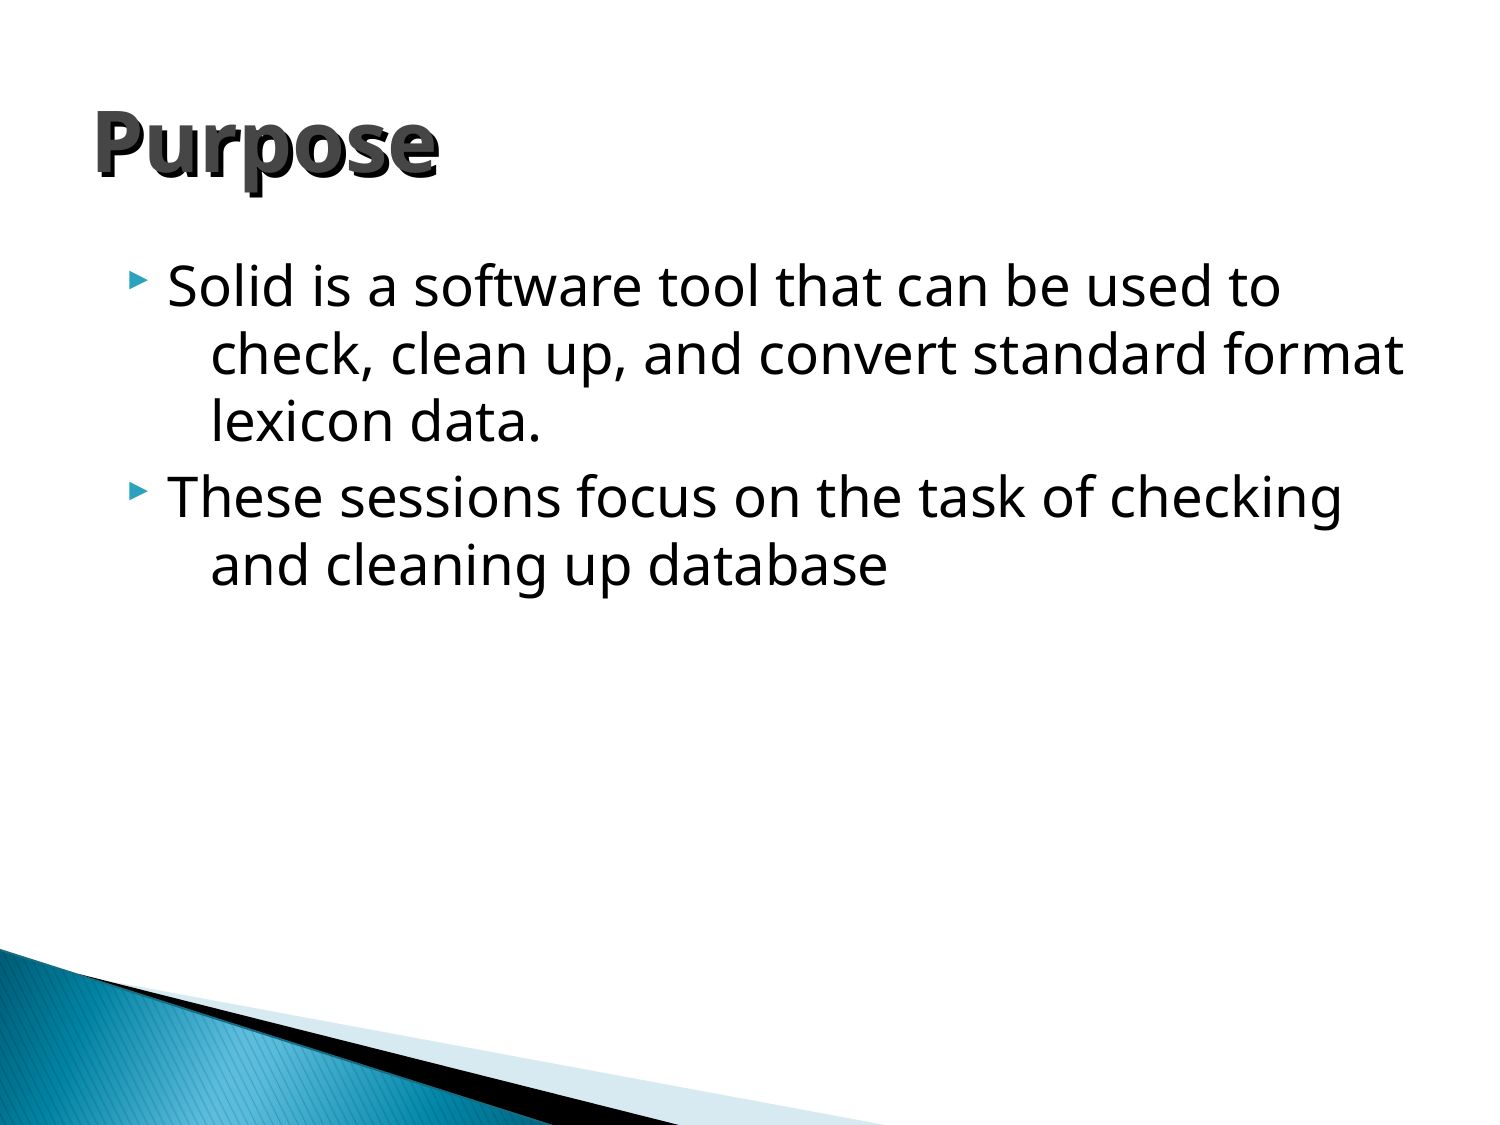

Purpose
# Solid is a software tool that can be used to check, clean up, and convert standard format lexicon data.
These sessions focus on the task of checking and cleaning up database